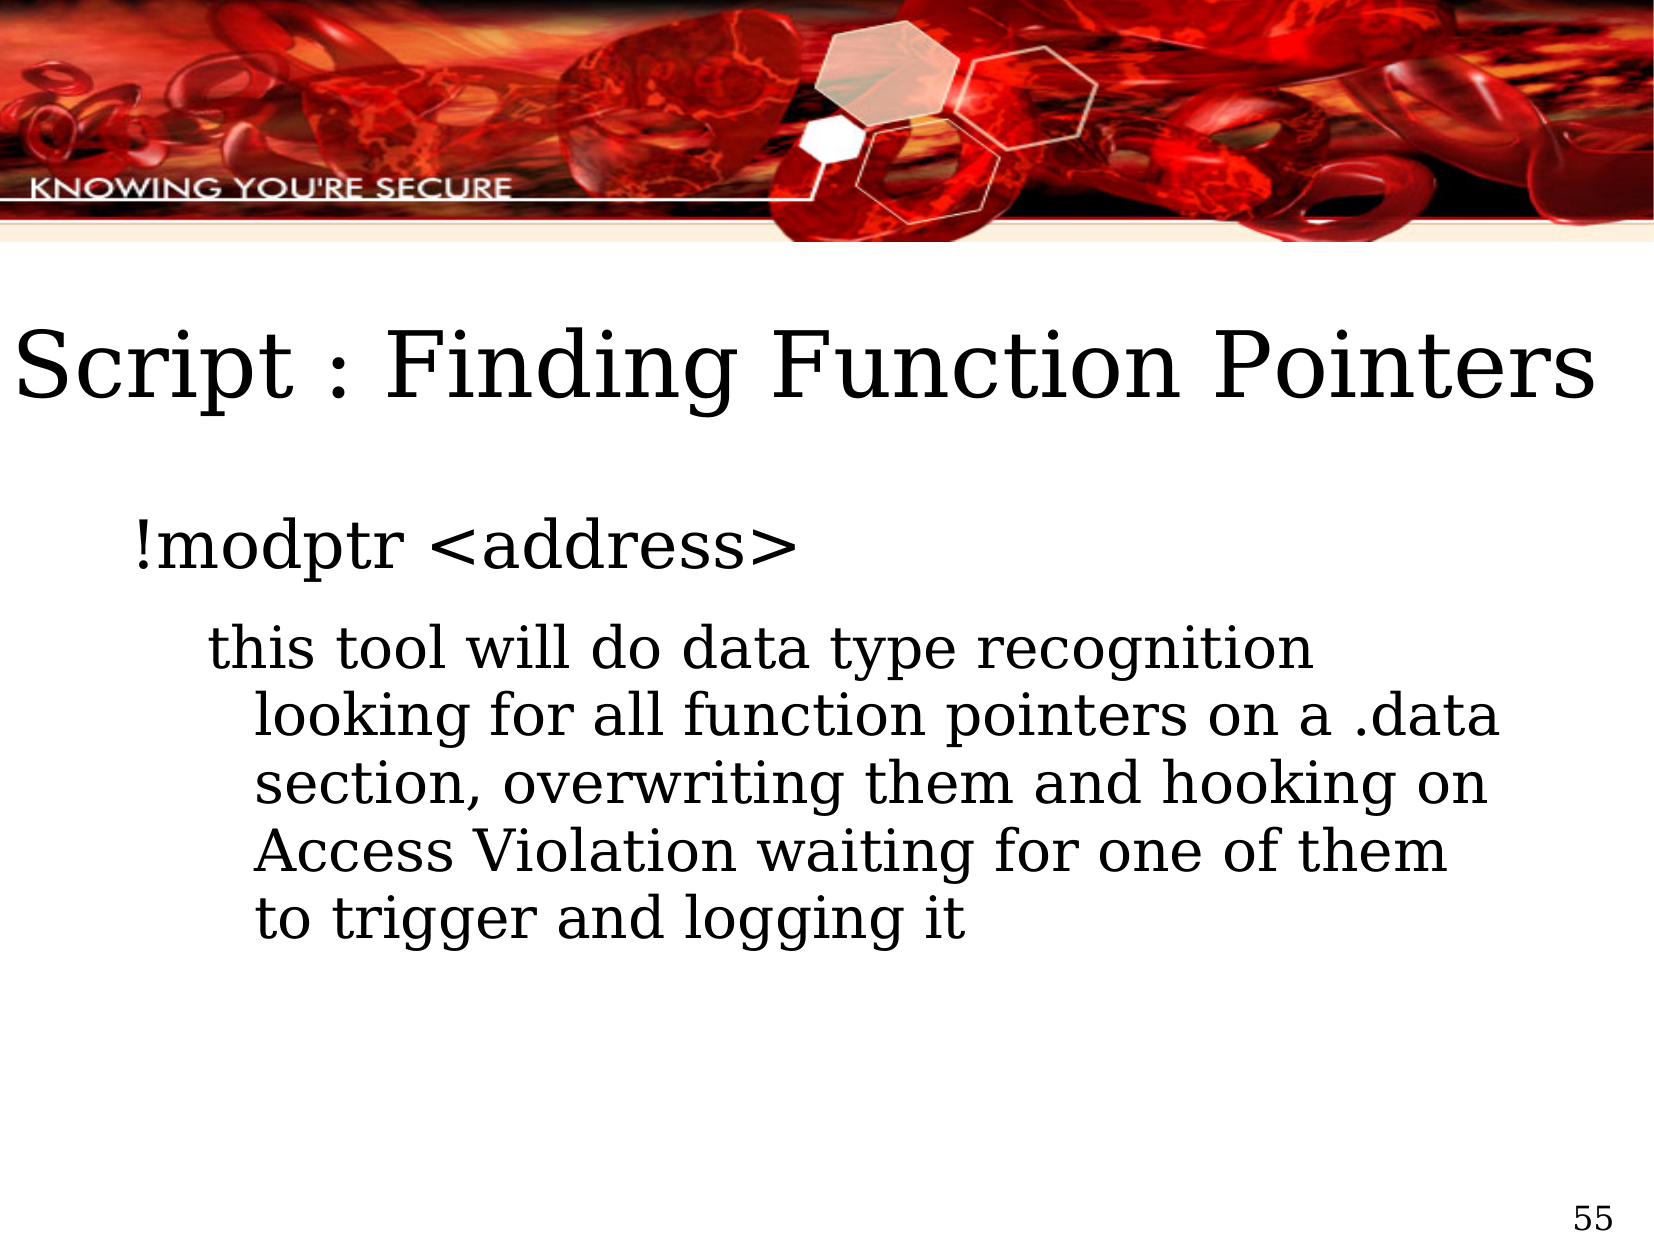

# Script : Finding Function Pointers
!modptr <address>
this tool will do data type recognition looking for all function pointers on a .data section, overwriting them and hooking on Access Violation waiting for one of them to trigger and logging it